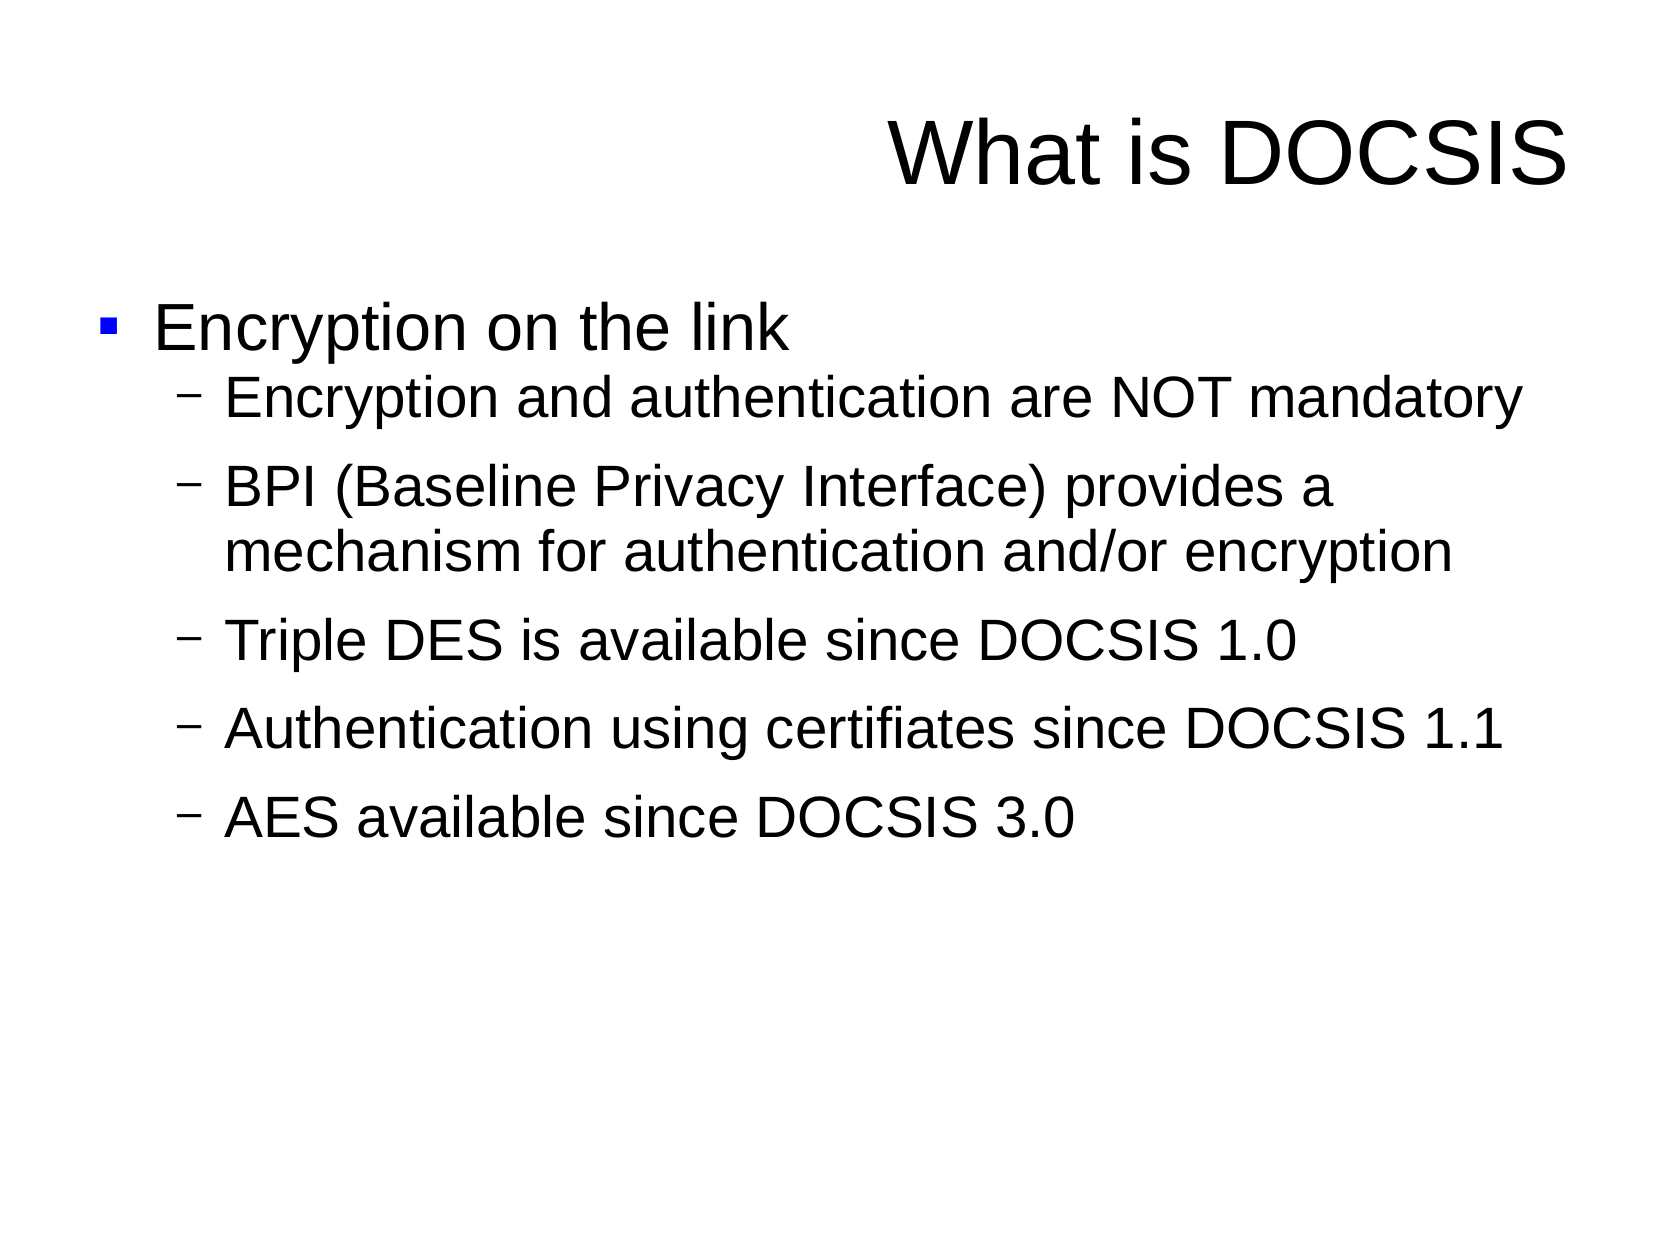

# What is DOCSIS
Encryption on the link
Encryption and authentication are NOT mandatory
BPI (Baseline Privacy Interface) provides a mechanism for authentication and/or encryption
Triple DES is available since DOCSIS 1.0
Authentication using certifiates since DOCSIS 1.1
AES available since DOCSIS 3.0